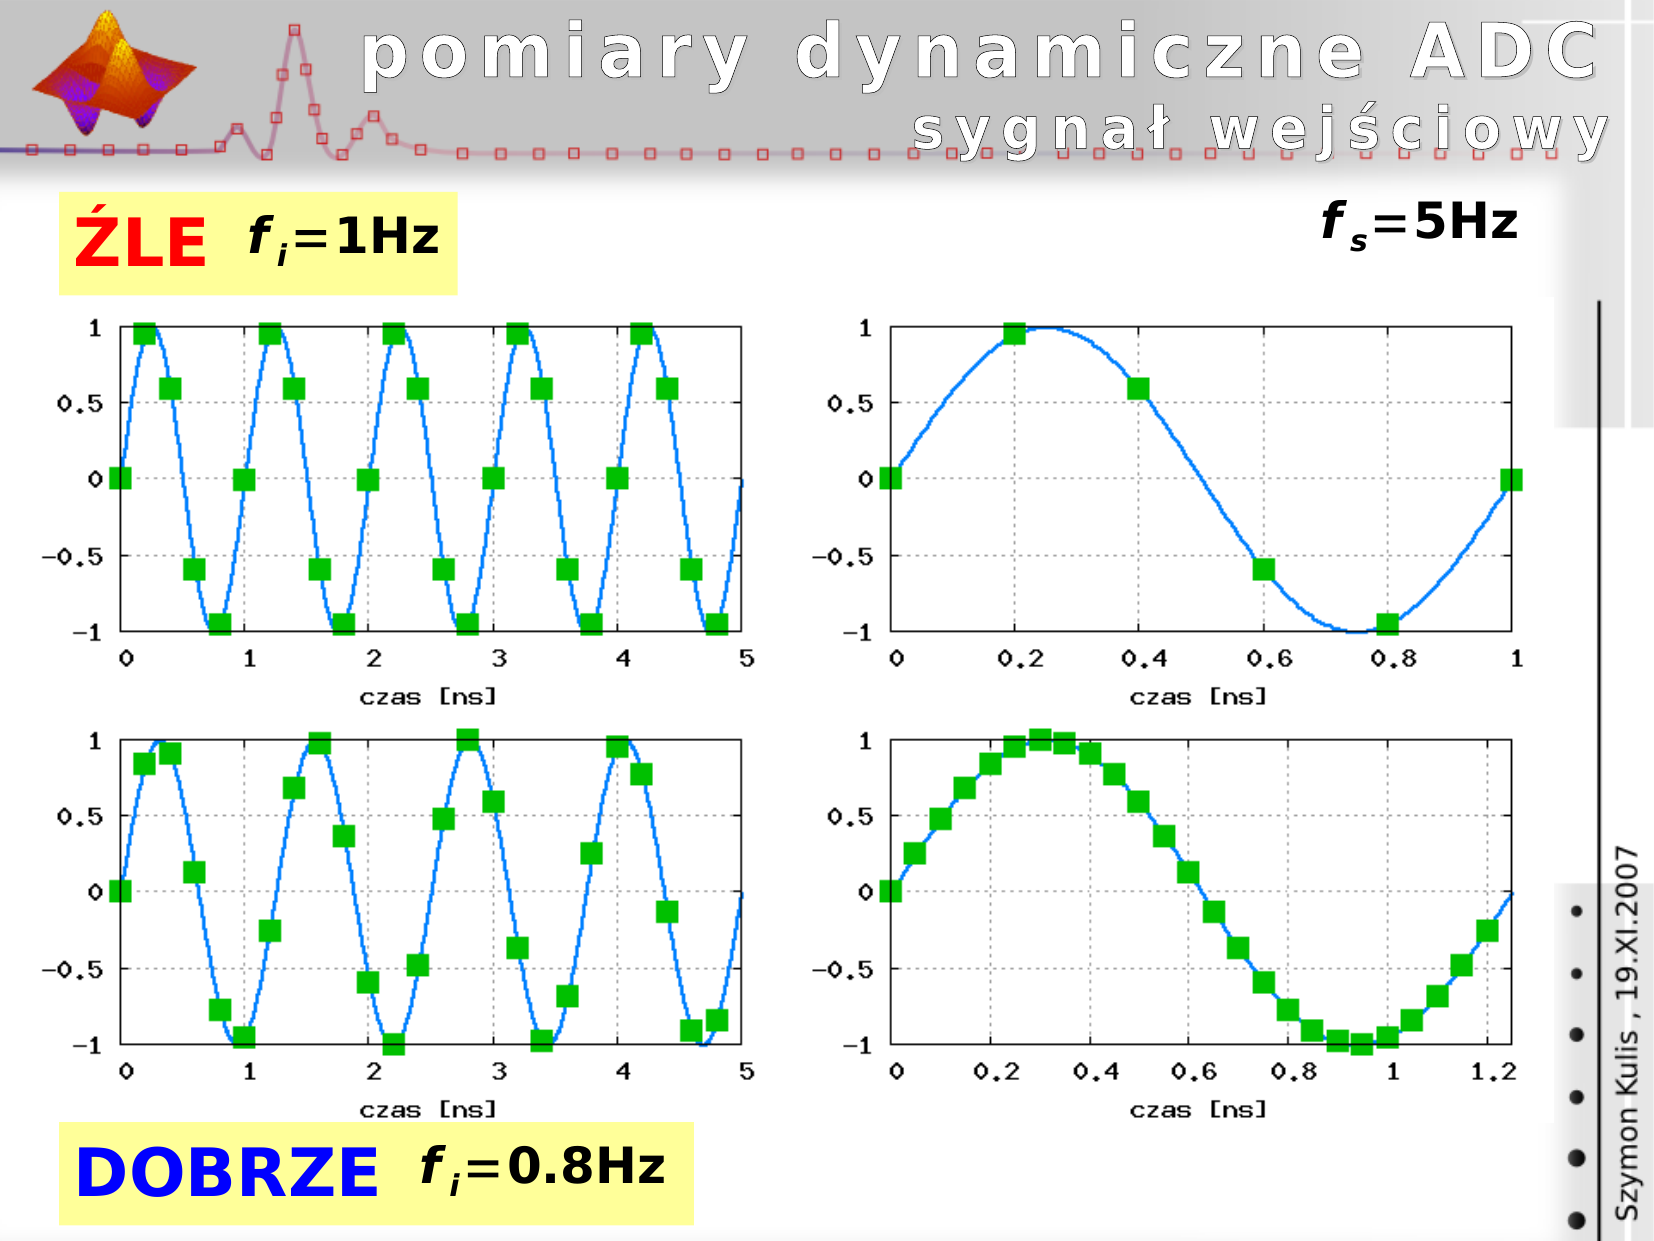

# pomiary dynamiczne ADC sygnał wejściowy
ŹLE
DOBRZE